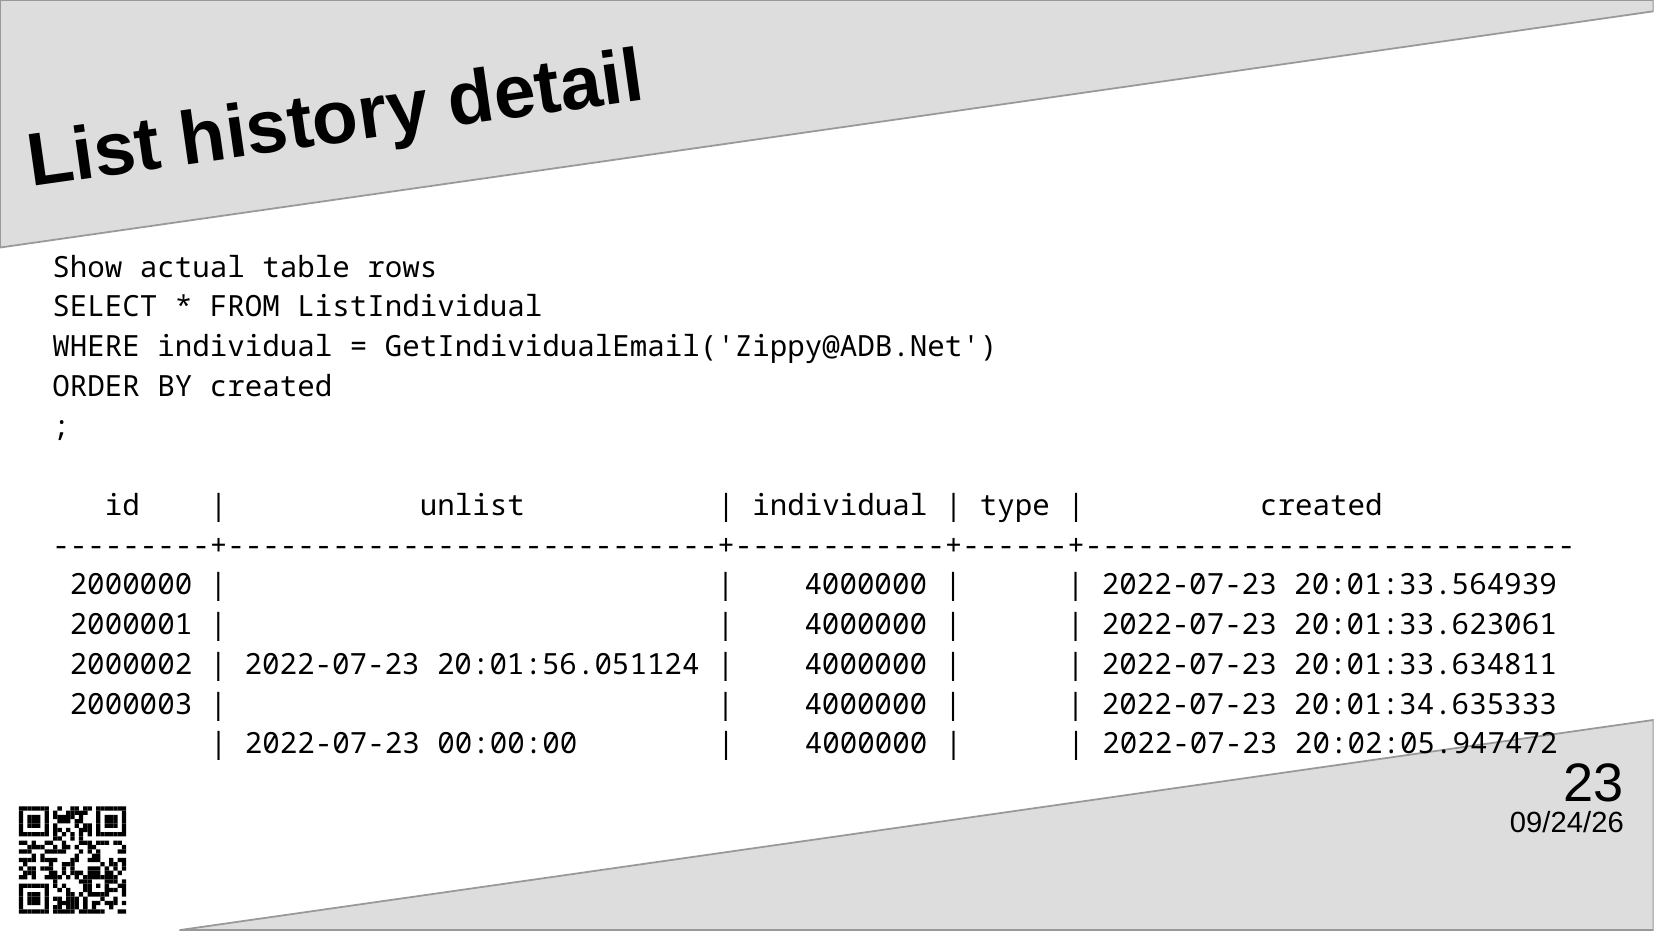

# List history detail
Show actual table rows
SELECT * FROM ListIndividual
WHERE individual = GetIndividualEmail('Zippy@ADB.Net')
ORDER BY created
;
 id | unlist | individual | type | created
---------+----------------------------+------------+------+----------------------------
 2000000 | | 4000000 | | 2022-07-23 20:01:33.564939
 2000001 | | 4000000 | | 2022-07-23 20:01:33.623061
 2000002 | 2022-07-23 20:01:56.051124 | 4000000 | | 2022-07-23 20:01:33.634811
 2000003 | | 4000000 | | 2022-07-23 20:01:34.635333
 | 2022-07-23 00:00:00 | 4000000 | | 2022-07-23 20:02:05.947472
23